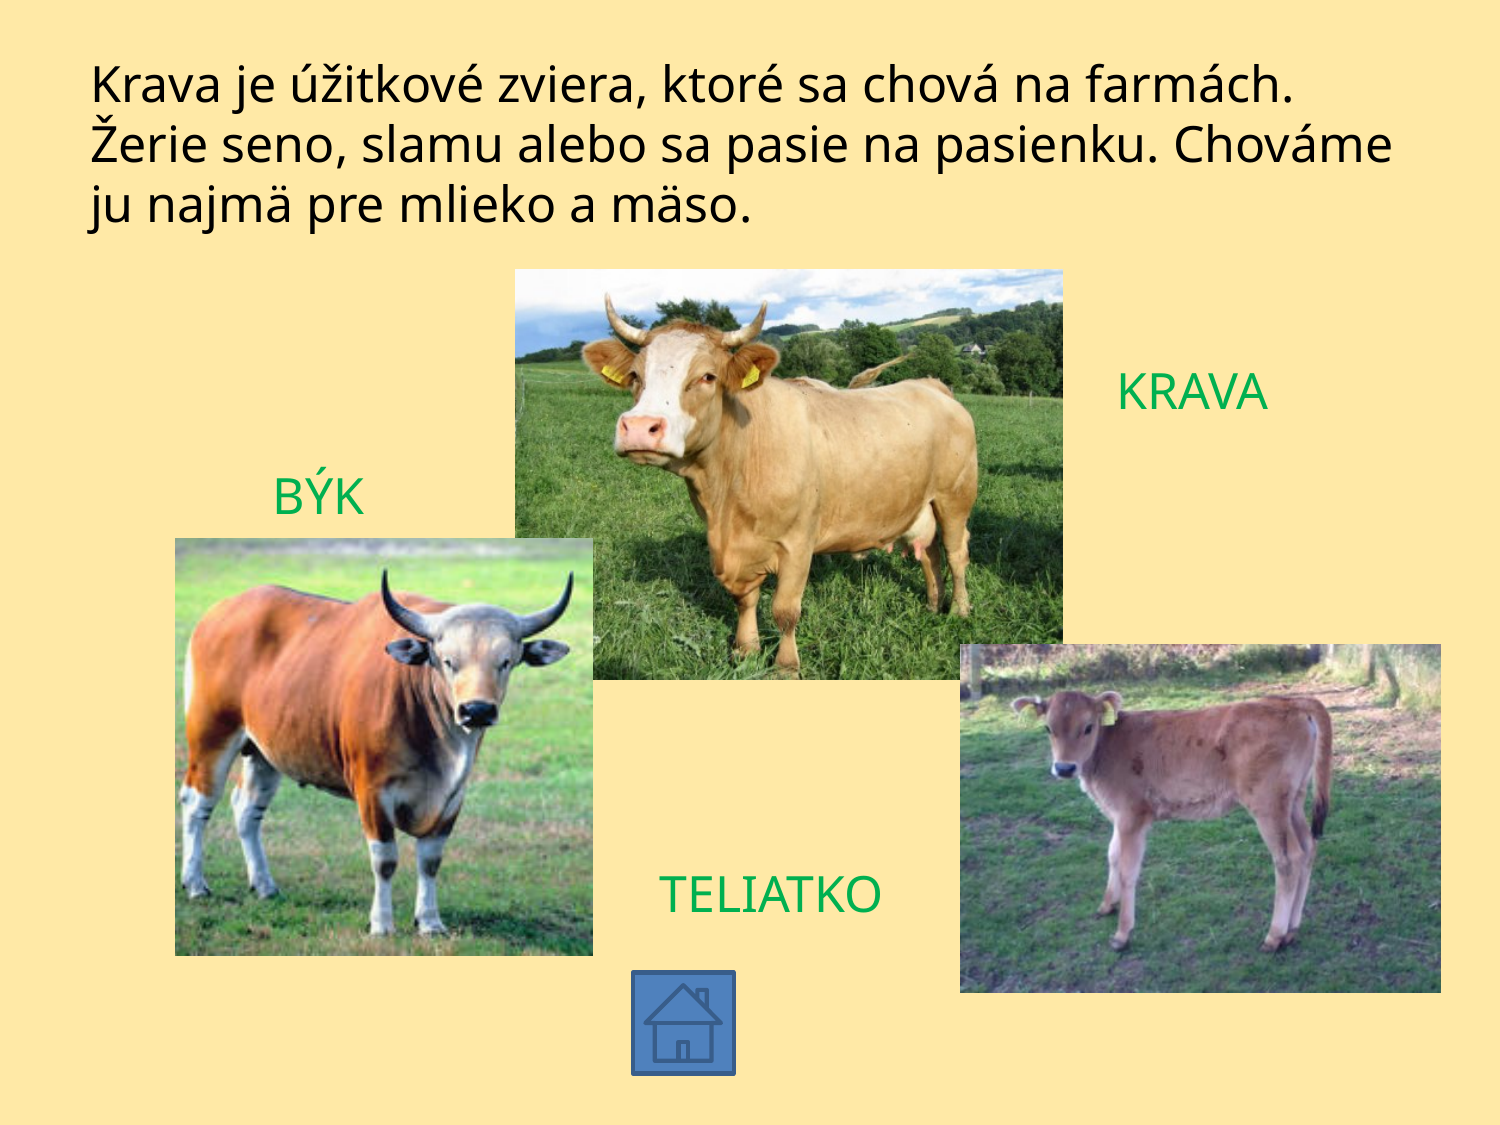

# Krava je úžitkové zviera, ktoré sa chová na farmách. Žerie seno, slamu alebo sa pasie na pasienku. Chováme ju najmä pre mlieko a mäso.
KRAVA
BÝK
TELIATKO